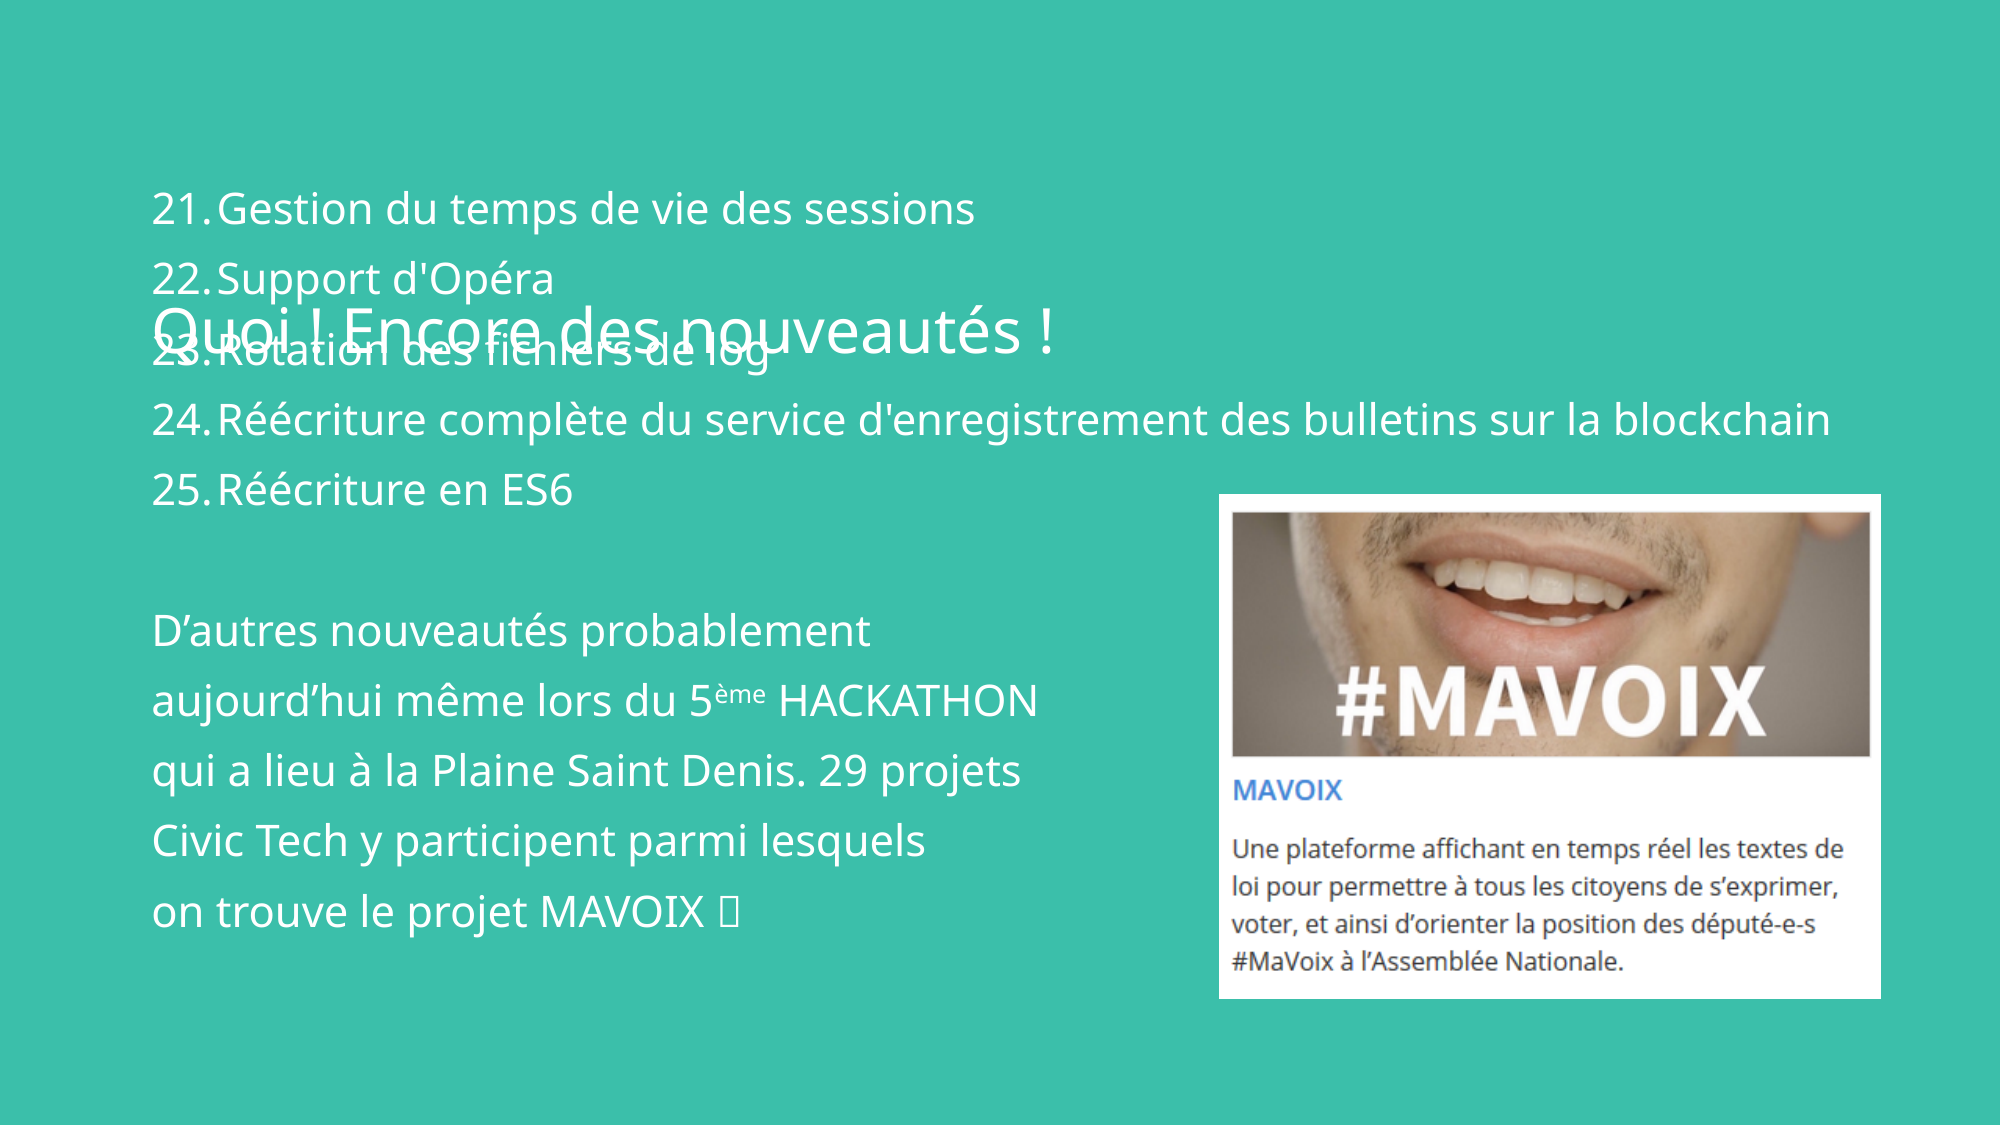

Gestion du temps de vie des sessions
Support d'Opéra
Rotation des fichiers de log
Réécriture complète du service d'enregistrement des bulletins sur la blockchain
Réécriture en ES6
D’autres nouveautés probablement
aujourd’hui même lors du 5ème HACKATHON
qui a lieu à la Plaine Saint Denis. 29 projets
Civic Tech y participent parmi lesquels
on trouve le projet MAVOIX 
# Quoi ! Encore des nouveautés !